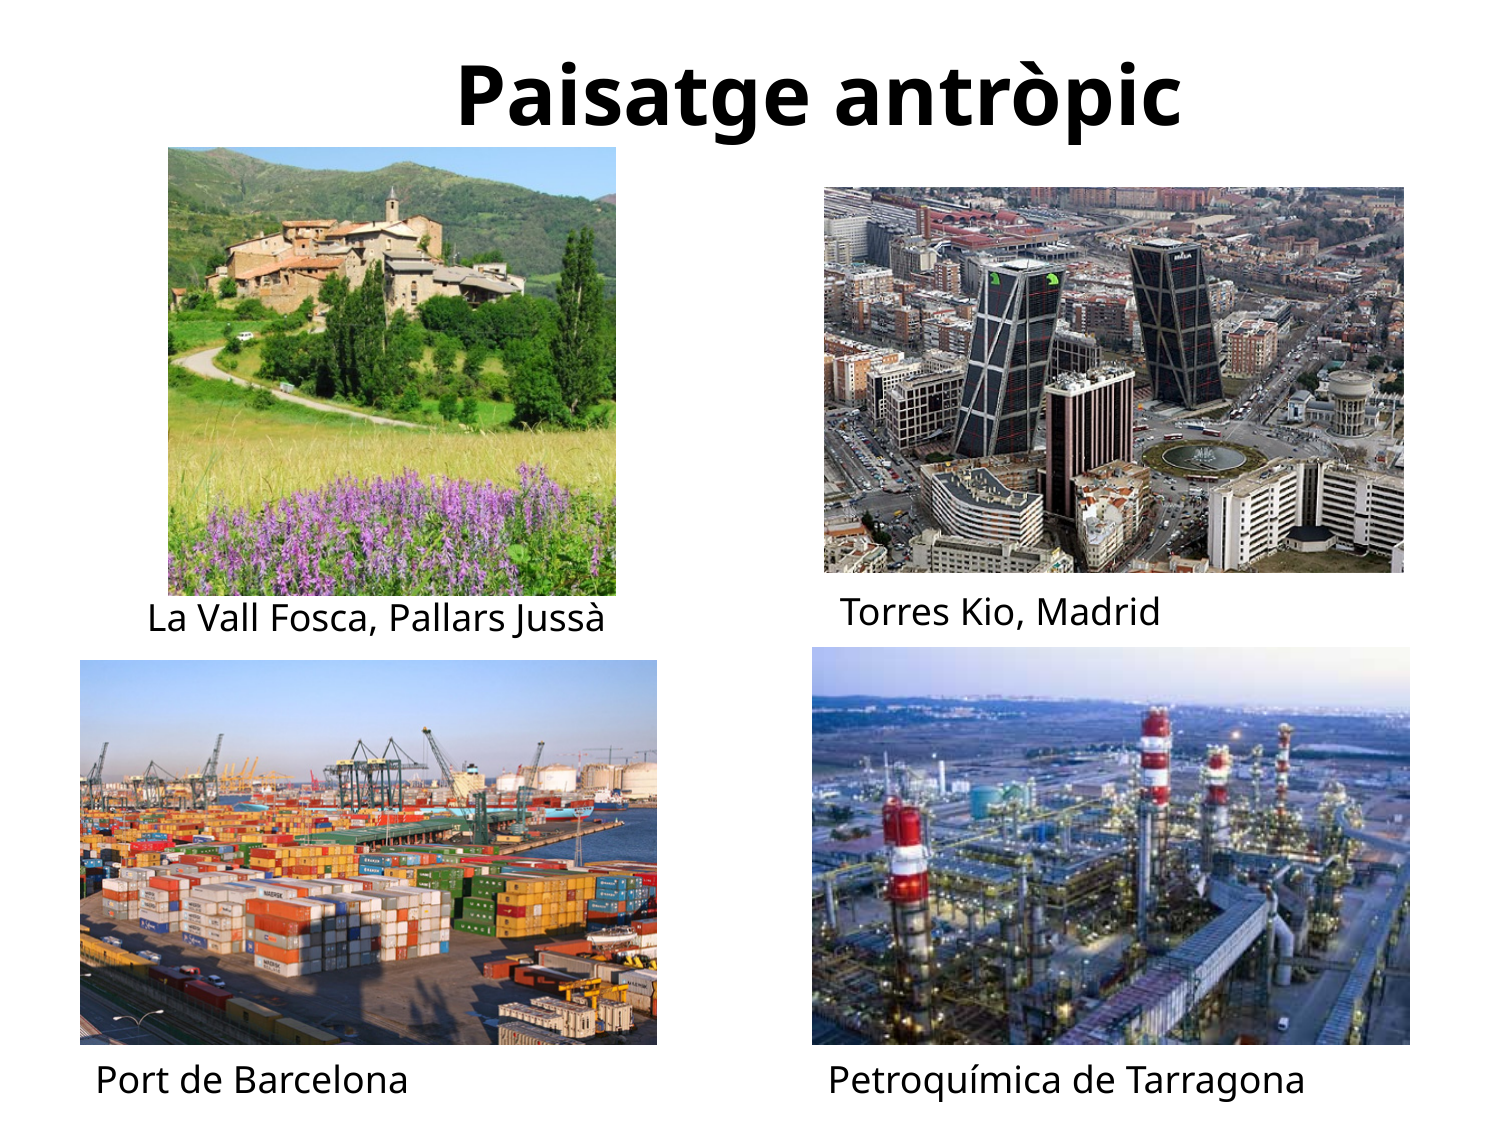

Paisatge antròpic
Torres Kio, Madrid
La Vall Fosca, Pallars Jussà
Port de Barcelona
Petroquímica de Tarragona